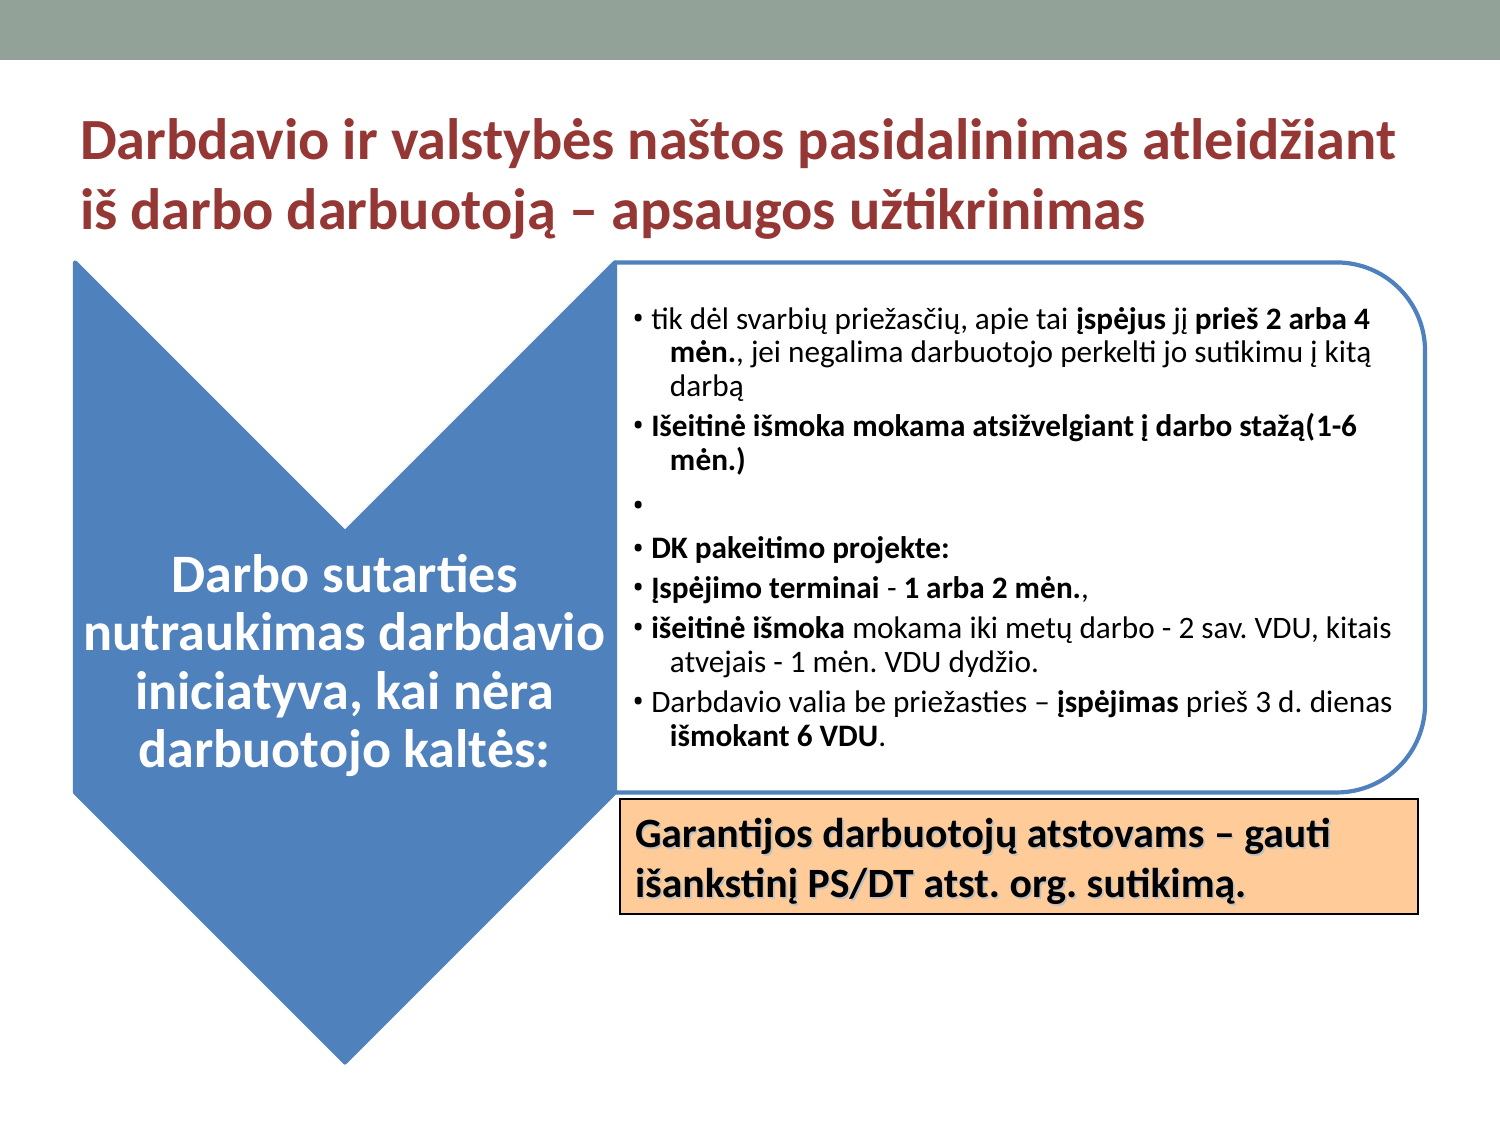

# Darbdavio ir valstybės naštos pasidalinimas atleidžiant iš darbo darbuotoją – apsaugos užtikrinimas
Darbo sutarties nutraukimas darbdavio iniciatyva, kai nėra darbuotojo kaltės:
tik dėl svarbių priežasčių, apie tai įspėjus jį prieš 2 arba 4 mėn., jei negalima darbuotojo perkelti jo sutikimu į kitą darbą
Išeitinė išmoka mokama atsižvelgiant į darbo stažą(1-6 mėn.)
DK pakeitimo projekte:
Įspėjimo terminai - 1 arba 2 mėn.,
išeitinė išmoka mokama iki metų darbo - 2 sav. VDU, kitais atvejais - 1 mėn. VDU dydžio.
Darbdavio valia be priežasties – įspėjimas prieš 3 d. dienas išmokant 6 VDU.
Garantijos darbuotojų atstovams – gauti išankstinį PS/DT atst. org. sutikimą.